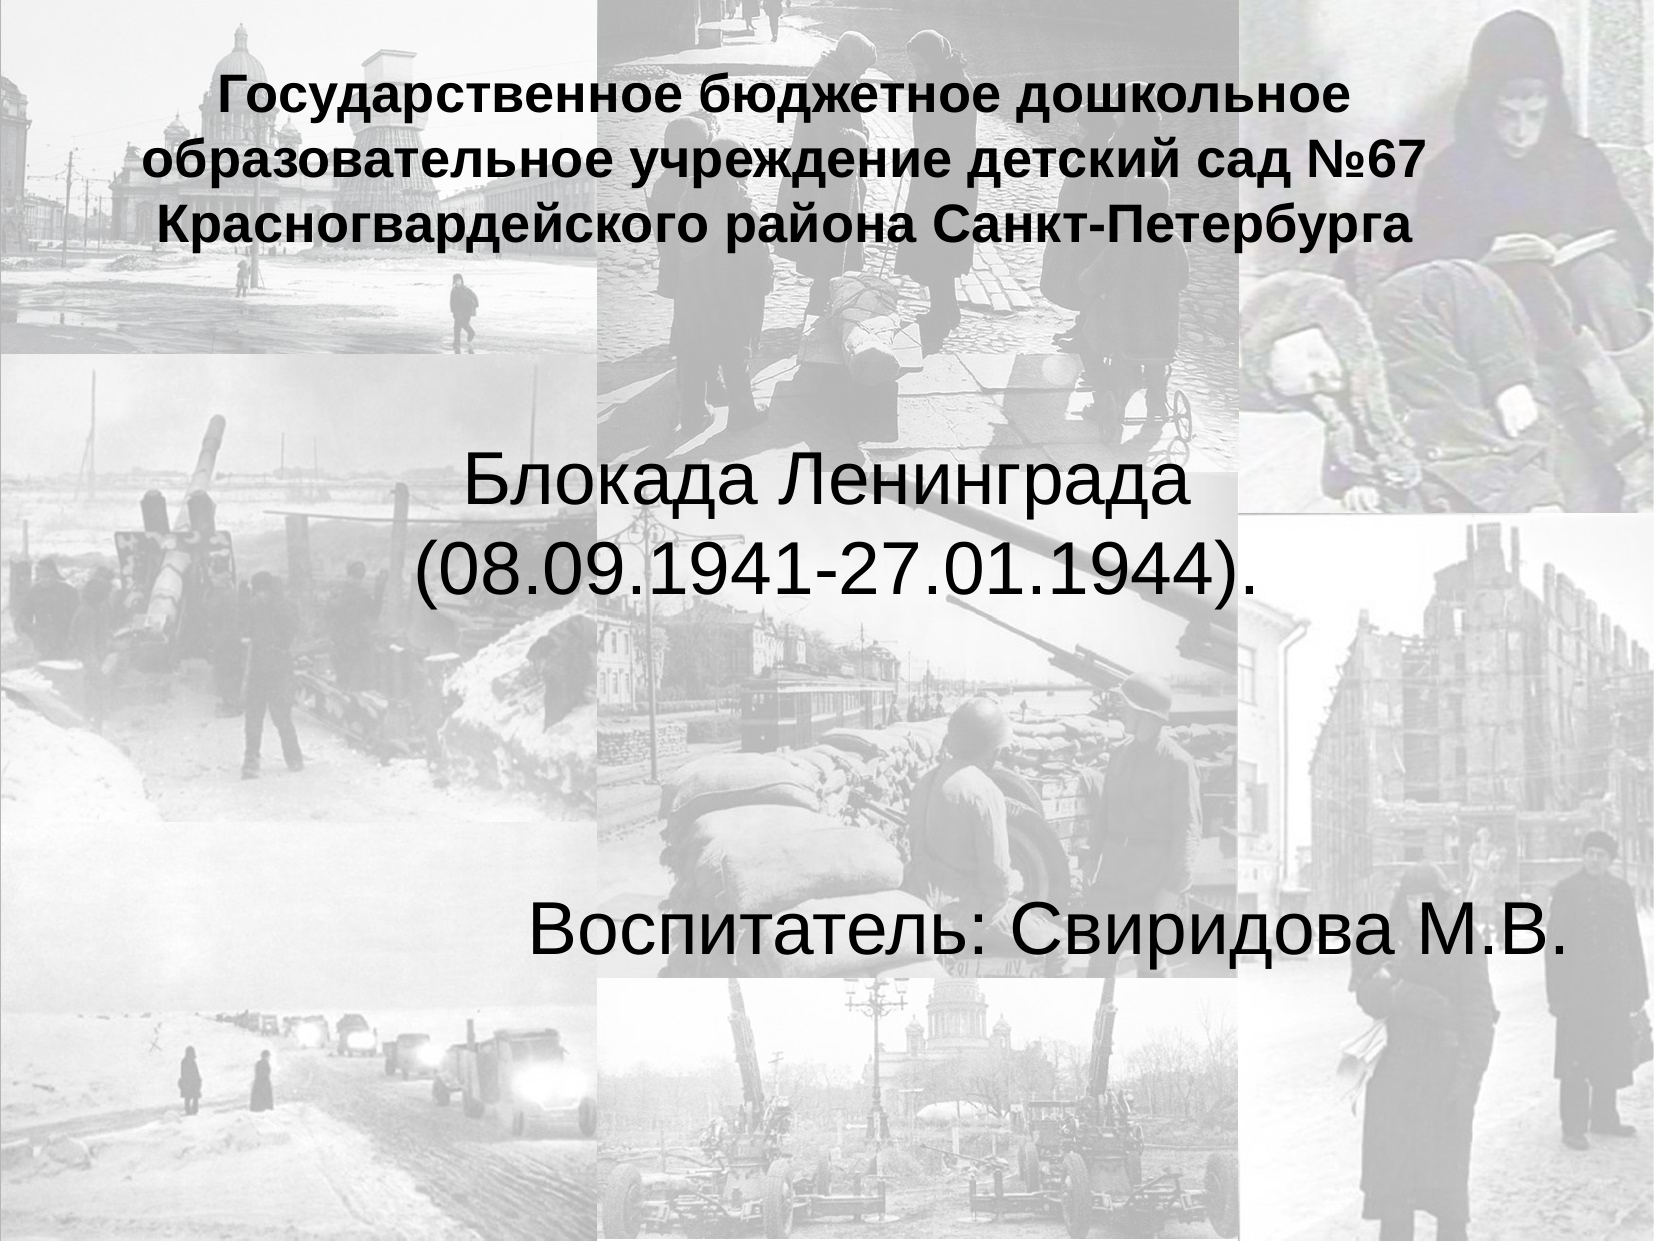

Государственное бюджетное дошкольное образовательное учреждение детский сад №67 Красногвардейского района Санкт-Петербурга
Блокада Ленинграда
 (08.09.1941-27.01.1944).
Воспитатель: Свиридова М.В.